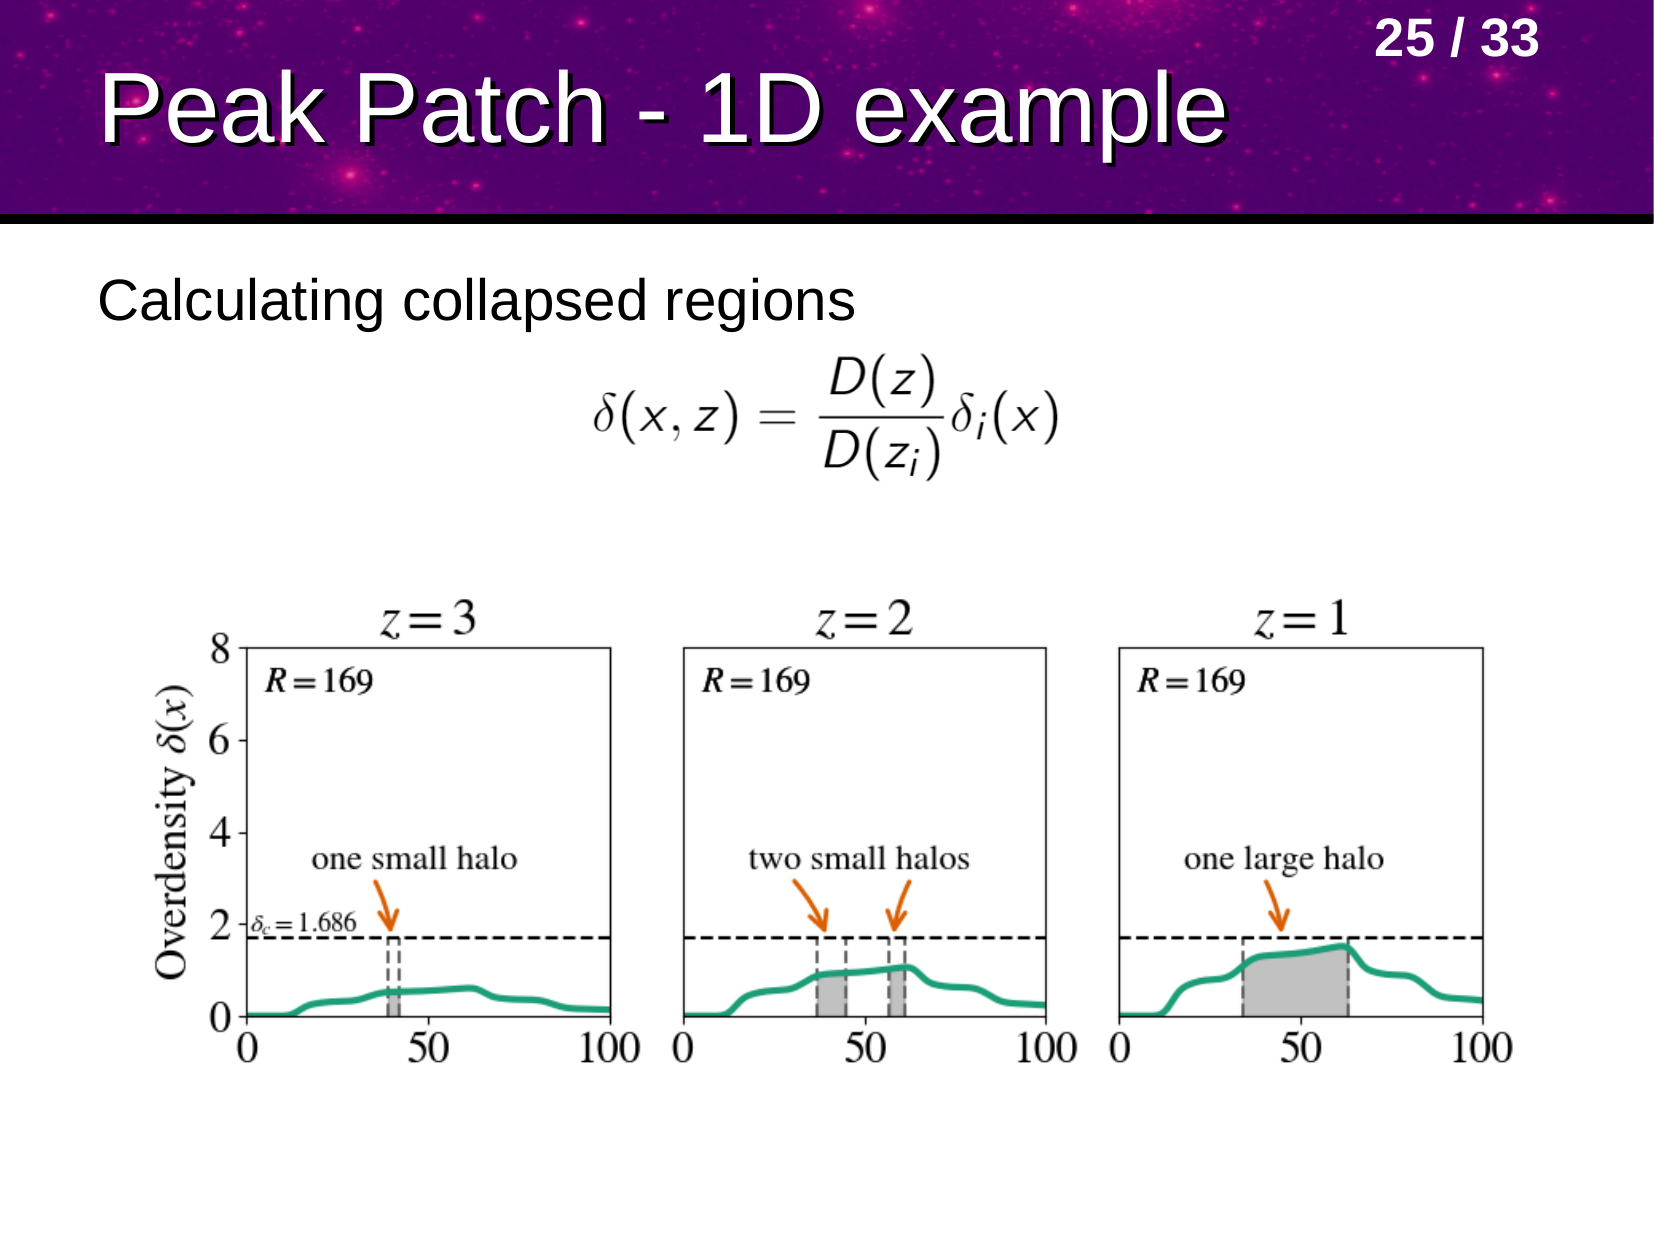

Peak Patch - 1D example
Calculating collapsed regions